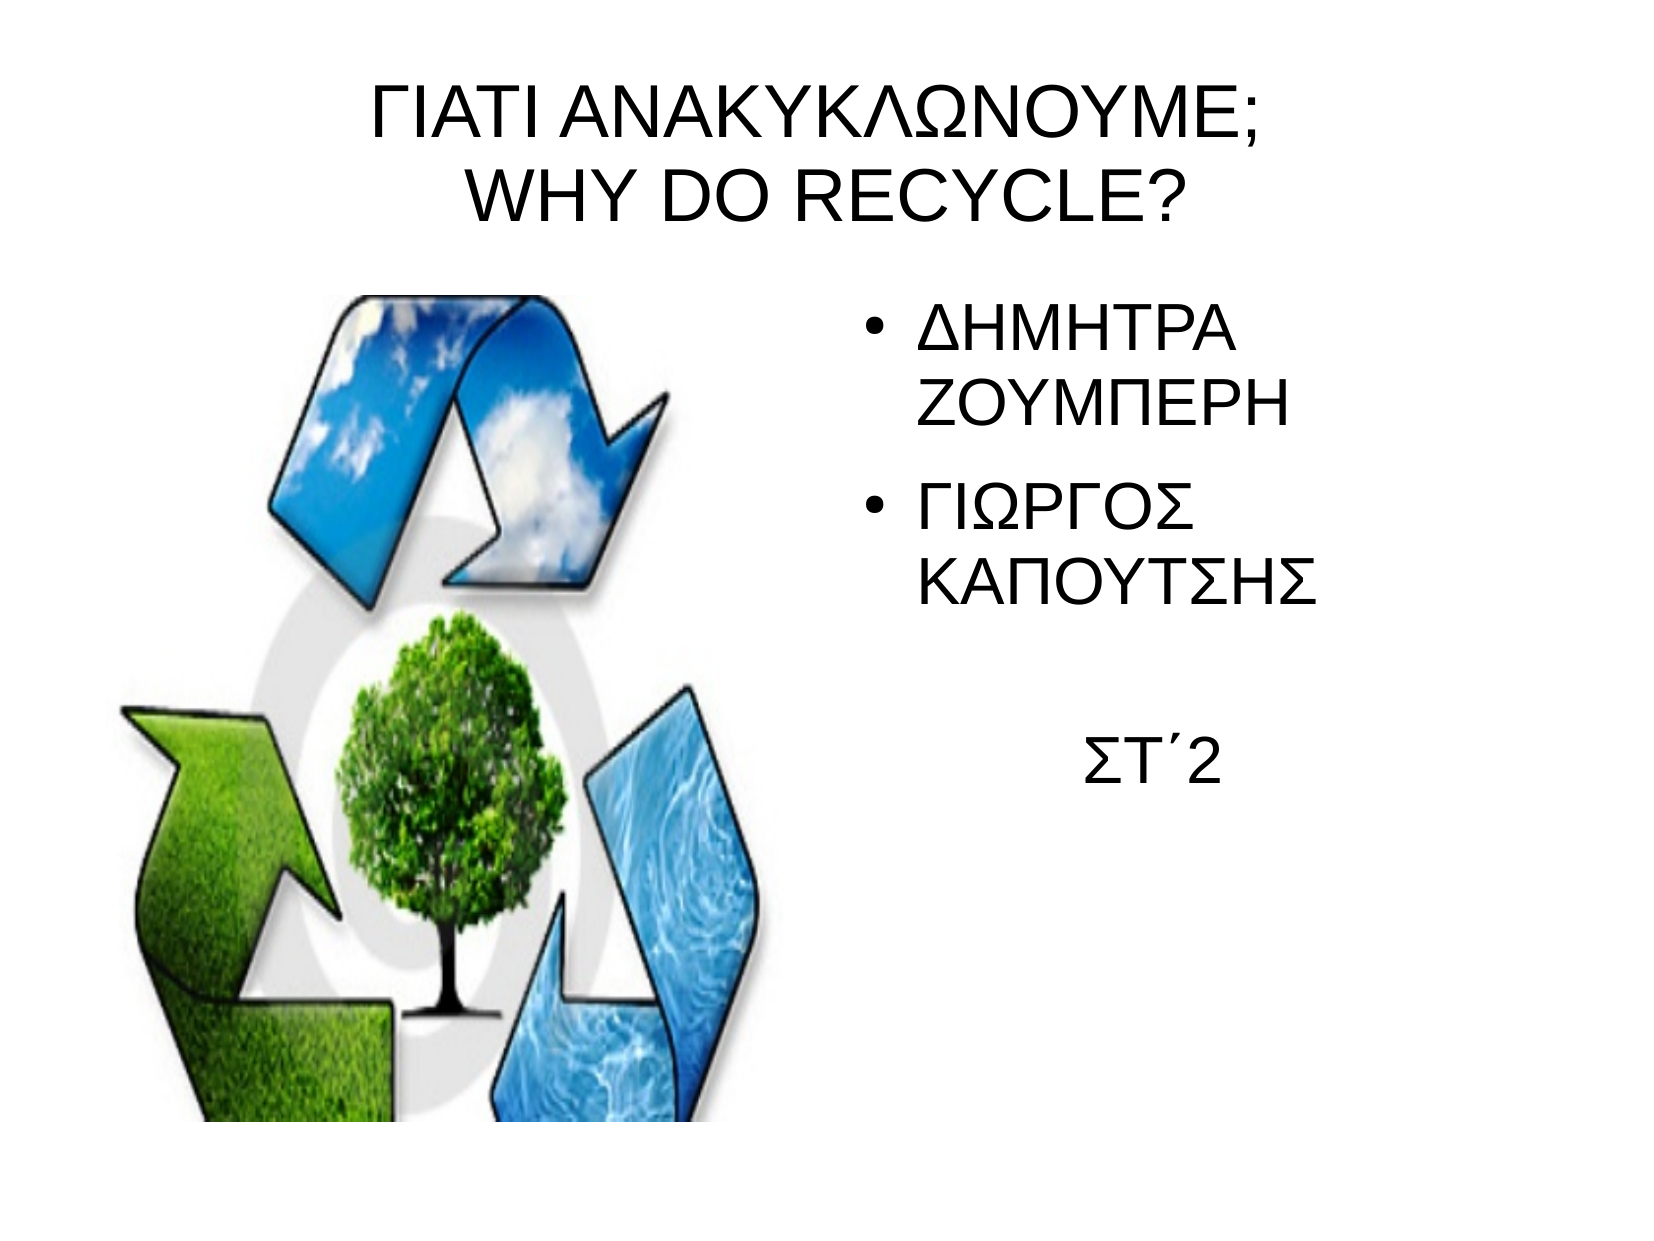

# ΓΙΑΤΙ ΑΝΑΚΥΚΛΩΝΟΥΜΕ; WHY DO RECYCLE?
ΔΗΜΗΤΡΑ ΖΟΥΜΠΕΡΗ
ΓΙΩΡΓΟΣ ΚΑΠΟΥΤΣΗΣ
 ΣΤ΄2